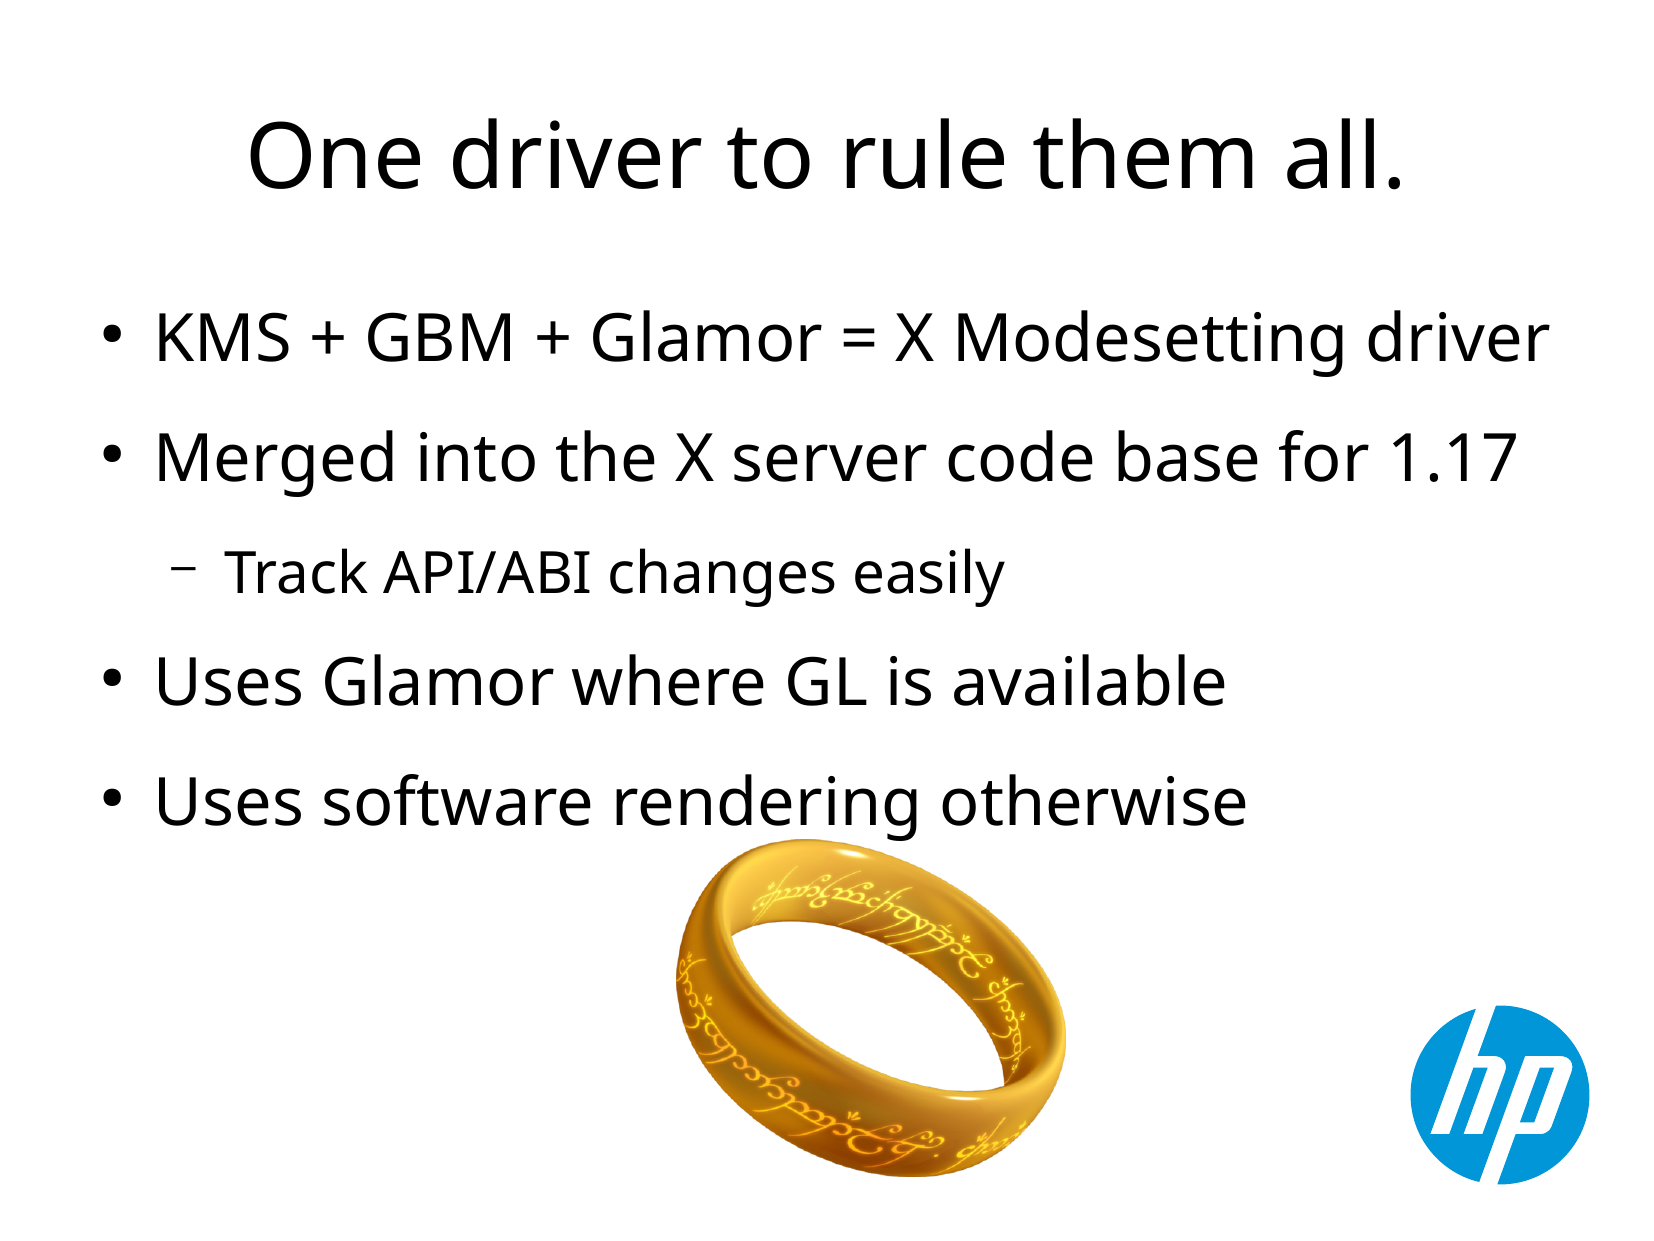

# One driver to rule them all.
KMS + GBM + Glamor = X Modesetting driver
Merged into the X server code base for 1.17
Track API/ABI changes easily
Uses Glamor where GL is available
Uses software rendering otherwise